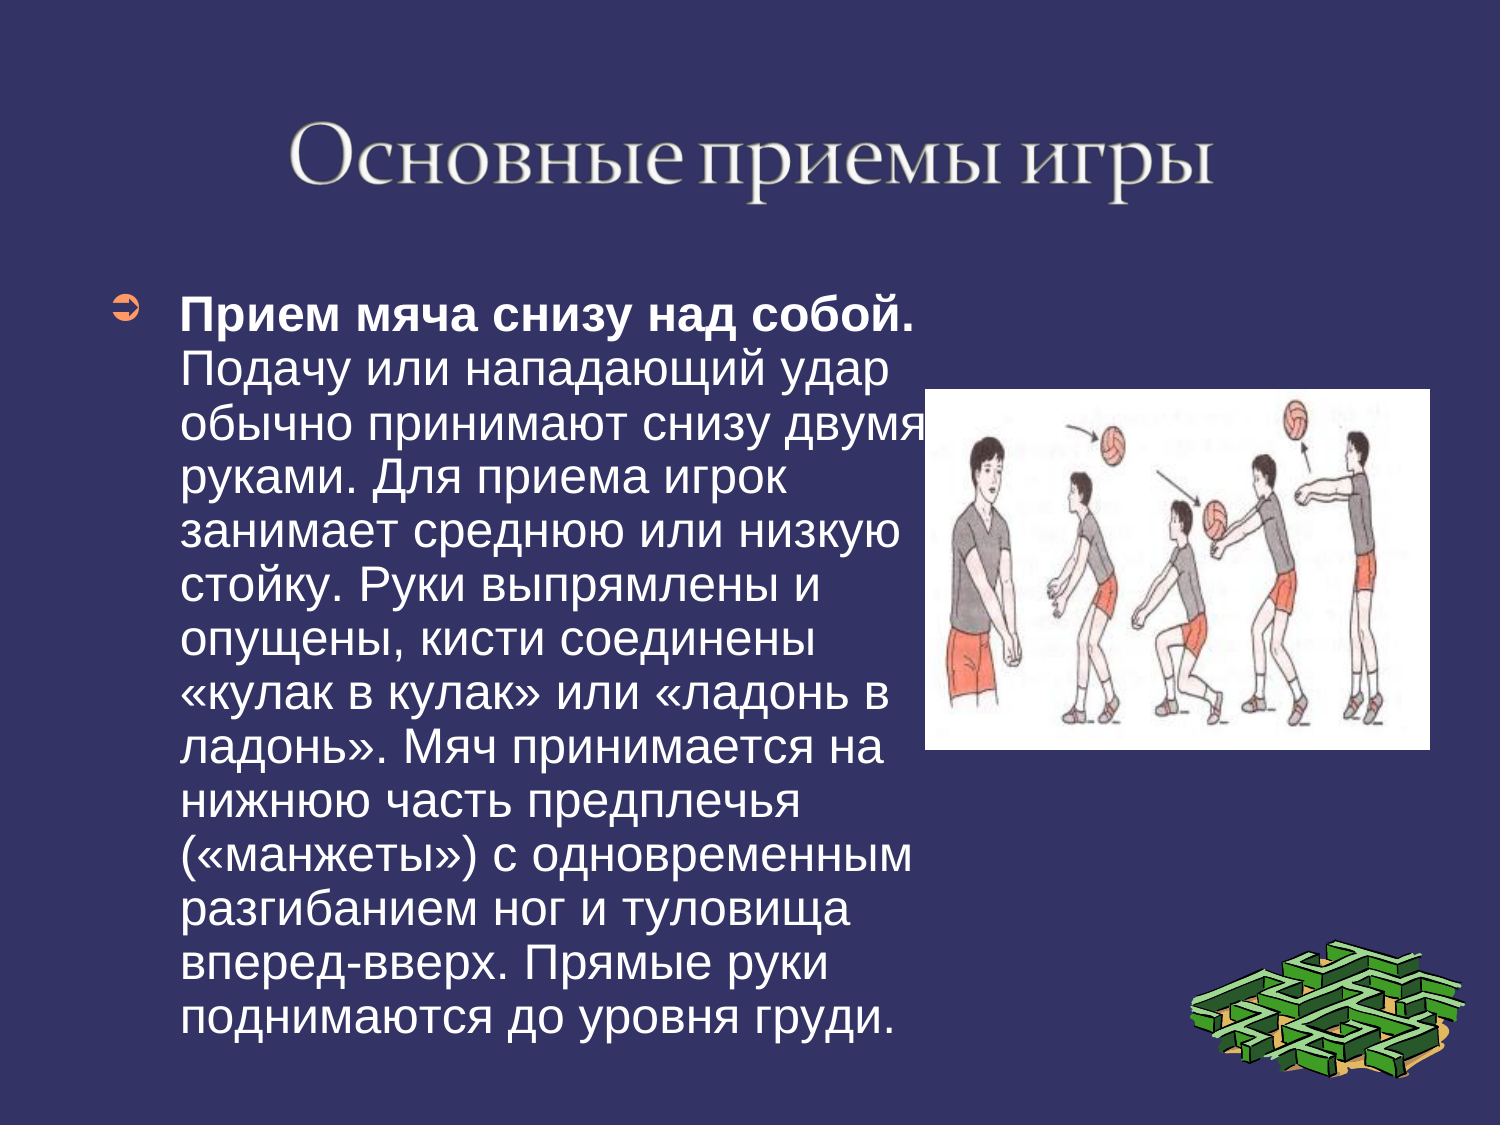

# Прием мяча снизу над собой. Подачу или нападающий удар обычно принимают снизу двумя руками. Для приема игрок занимает среднюю или низкую стойку. Руки выпрямлены и опущены, кисти соединены «кулак в кулак» или «ладонь в ладонь». Мяч принимается на нижнюю часть предплечья («манжеты») с одновременным разгибанием ног и туловища вперед-вверх. Прямые руки поднимаются до уровня груди.